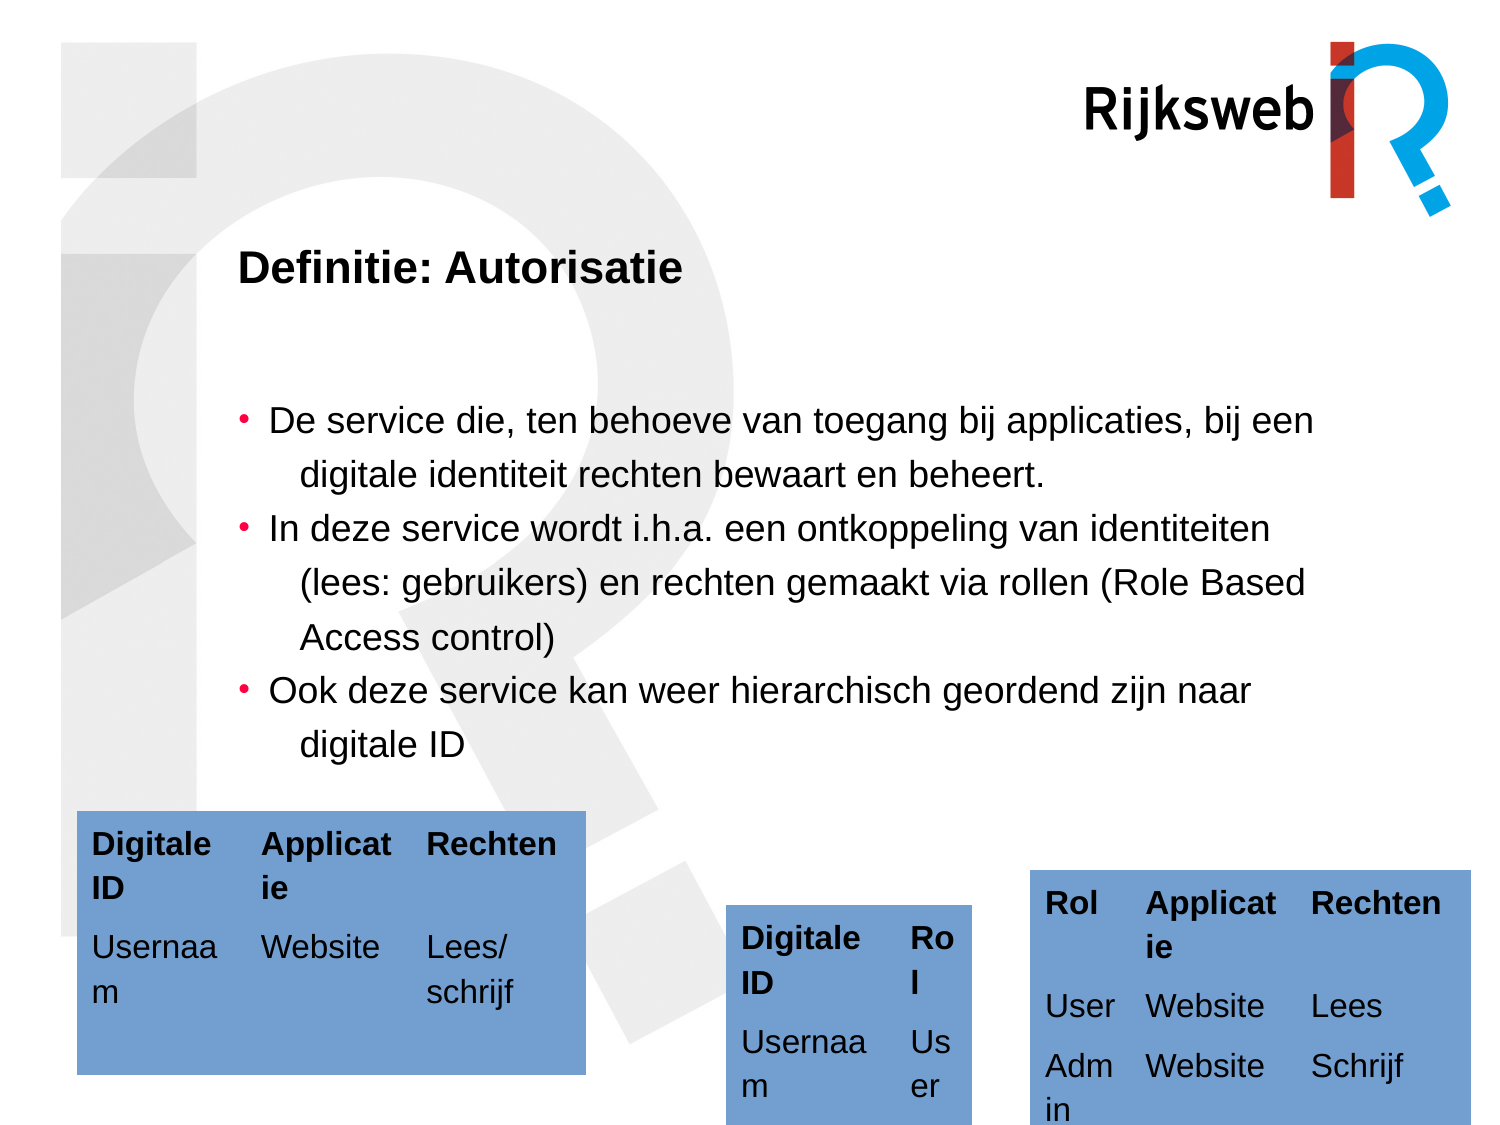

# Definitie: Autorisatie
De service die, ten behoeve van toegang bij applicaties, bij een digitale identiteit rechten bewaart en beheert.
In deze service wordt i.h.a. een ontkoppeling van identiteiten (lees: gebruikers) en rechten gemaakt via rollen (Role Based Access control)
Ook deze service kan weer hierarchisch geordend zijn naar digitale ID
| Digitale ID | Applicatie | Rechten |
| --- | --- | --- |
| Usernaam | Website | Lees/schrijf |
| | | |
| Rol | Applicatie | Rechten |
| --- | --- | --- |
| User | Website | Lees |
| Admin | Website | Schrijf |
| | | |
| Digitale ID | Rol |
| --- | --- |
| Usernaam | User |
| | |
2